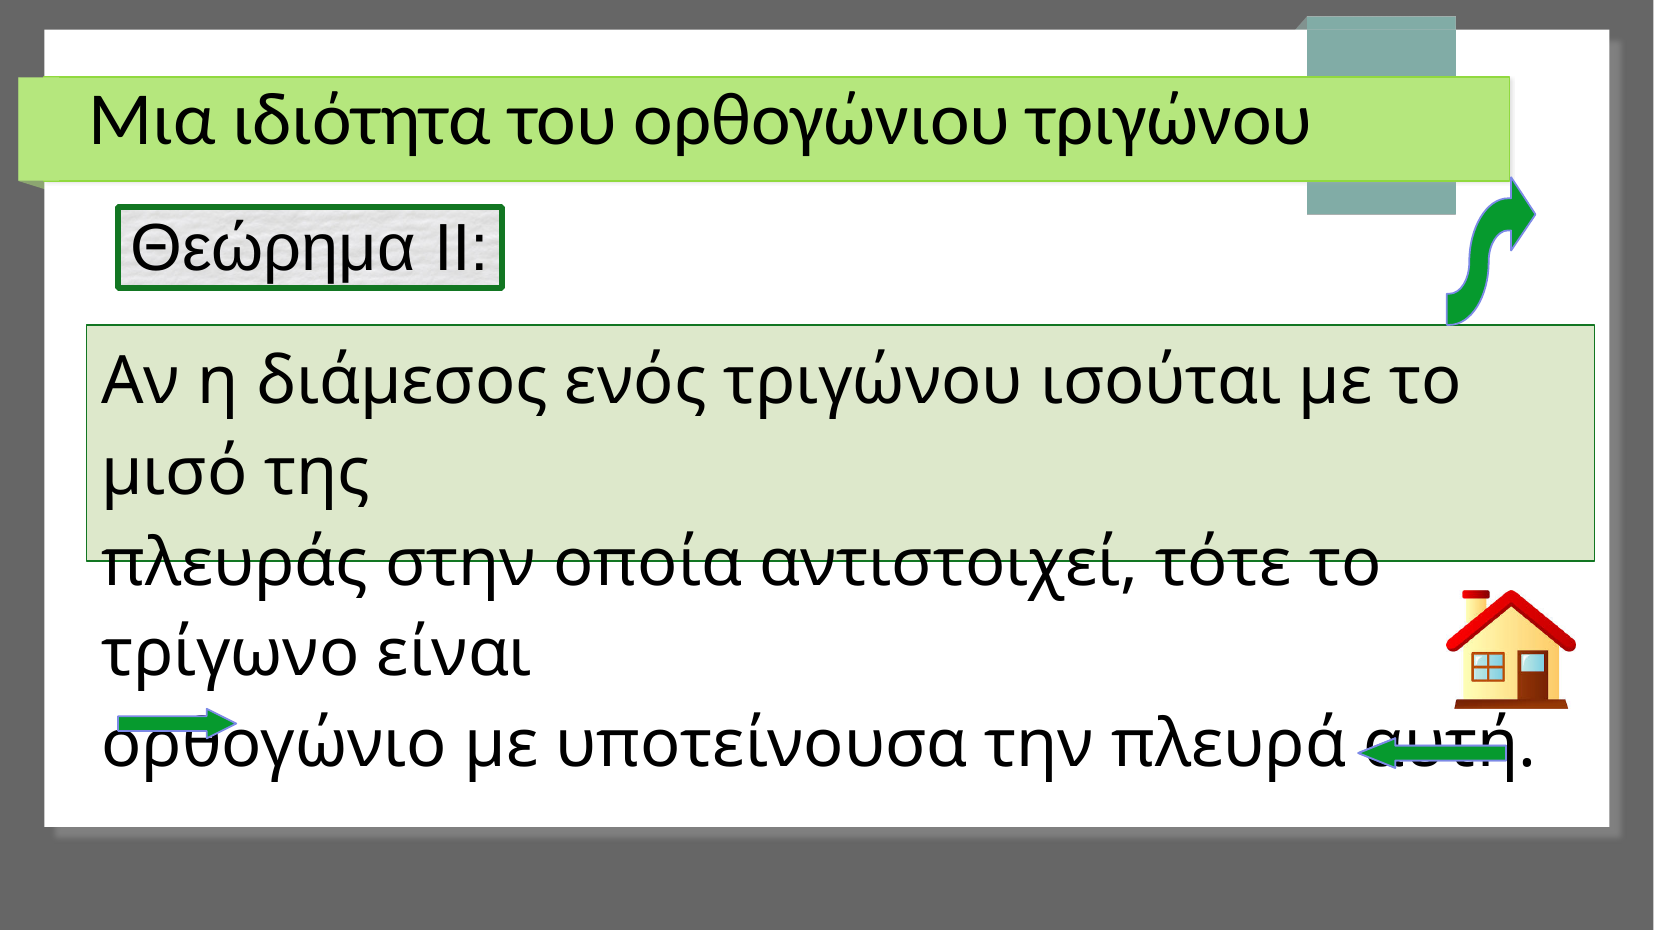

# Μια ιδιότητα του ορθογώνιου τριγώνου
Θεώρημα II:
Αν η διάμεσος ενός τριγώνου ισούται με το μισό της
πλευράς στην οποία αντιστοιχεί, τότε το τρίγωνο είναι
ορθογώνιο με υποτείνουσα την πλευρά αυτή.